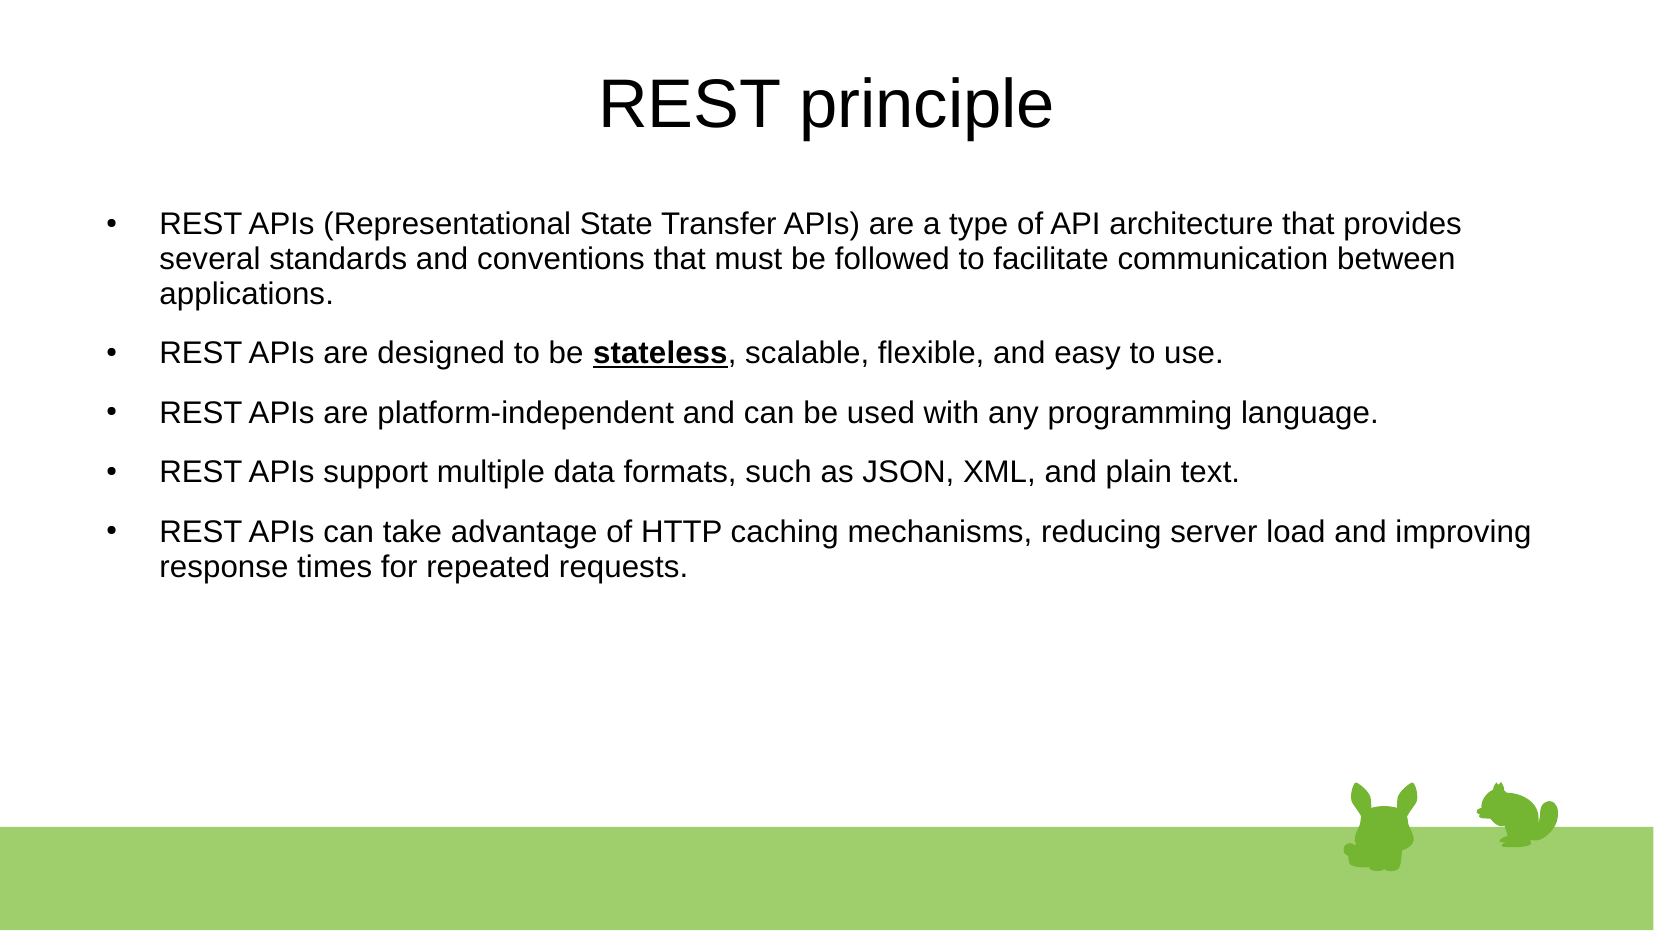

# REST principle
REST APIs (Representational State Transfer APIs) are a type of API architecture that provides several standards and conventions that must be followed to facilitate communication between applications.
REST APIs are designed to be stateless, scalable, flexible, and easy to use.
REST APIs are platform-independent and can be used with any programming language.
REST APIs support multiple data formats, such as JSON, XML, and plain text.
REST APIs can take advantage of HTTP caching mechanisms, reducing server load and improving response times for repeated requests.